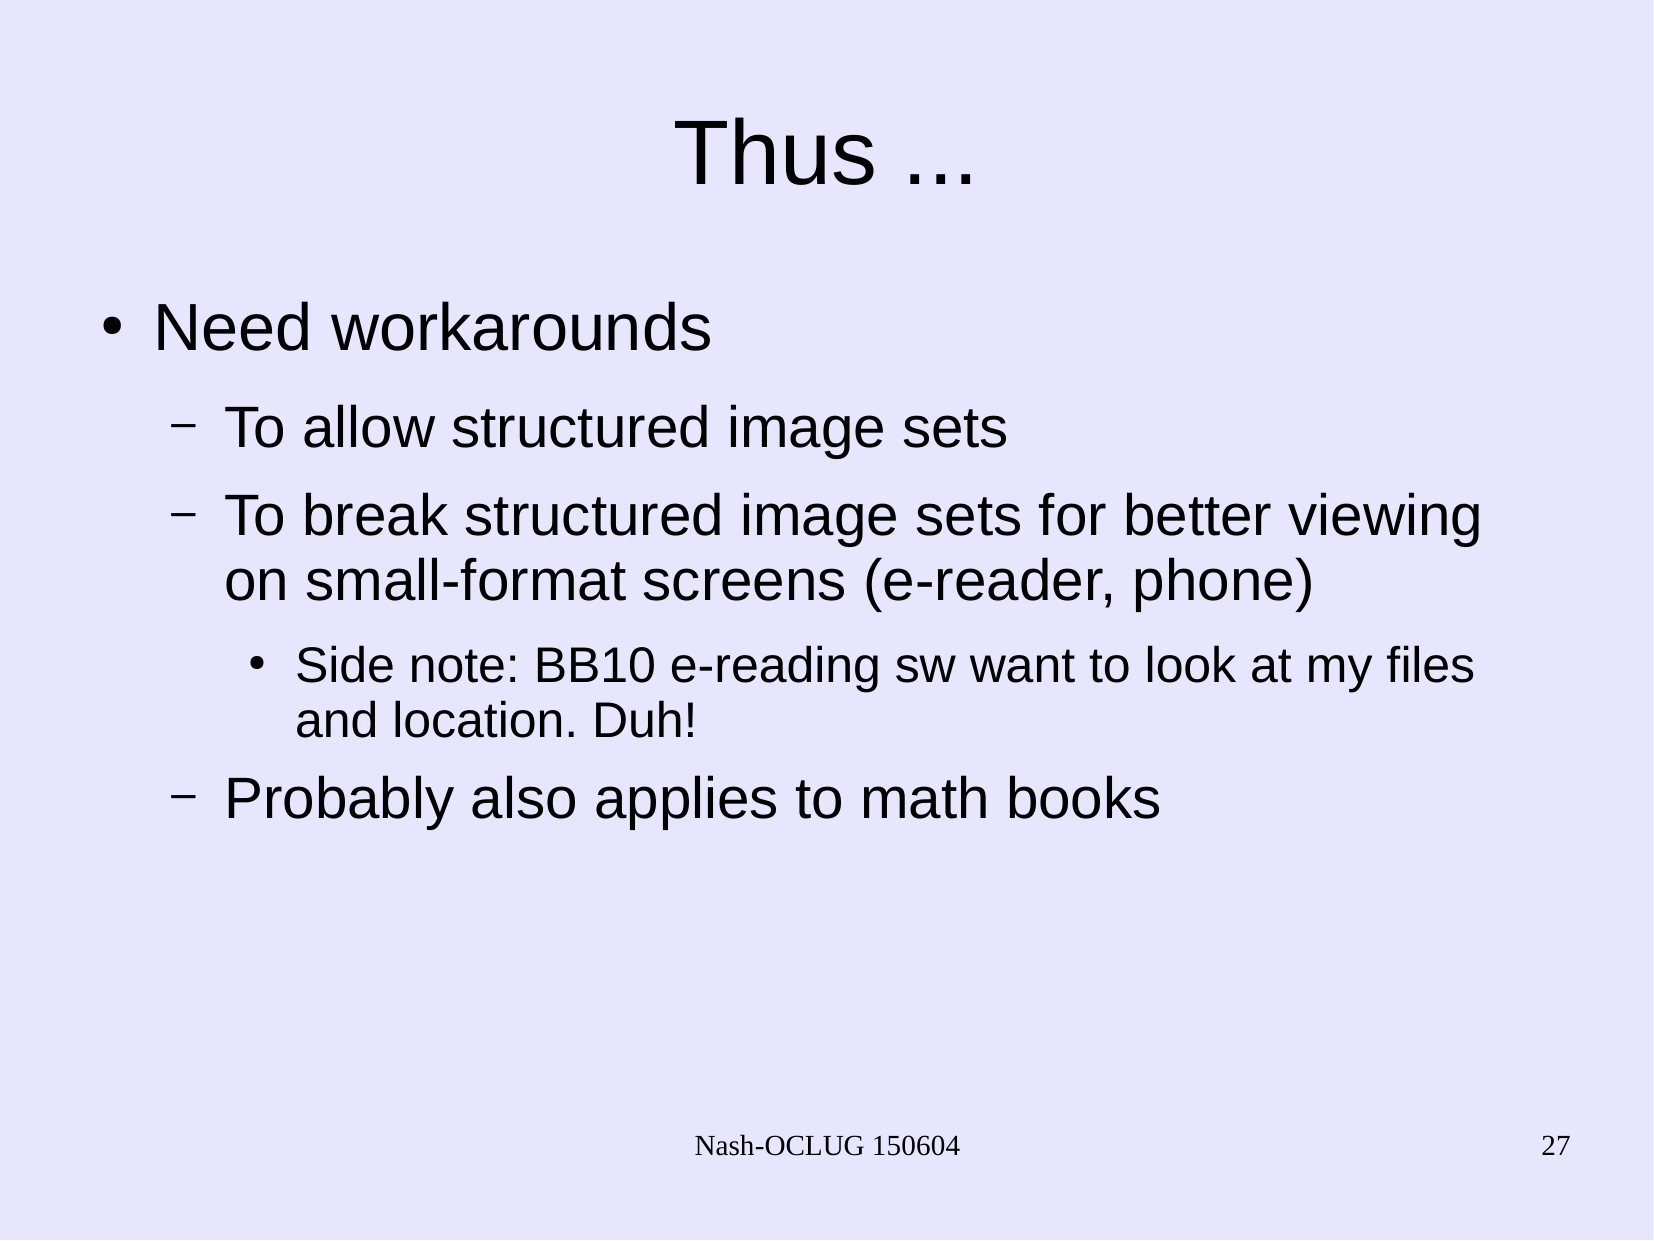

# Thus ...
Need workarounds
To allow structured image sets
To break structured image sets for better viewing on small-format screens (e-reader, phone)
Side note: BB10 e-reading sw want to look at my files and location. Duh!
Probably also applies to math books
27